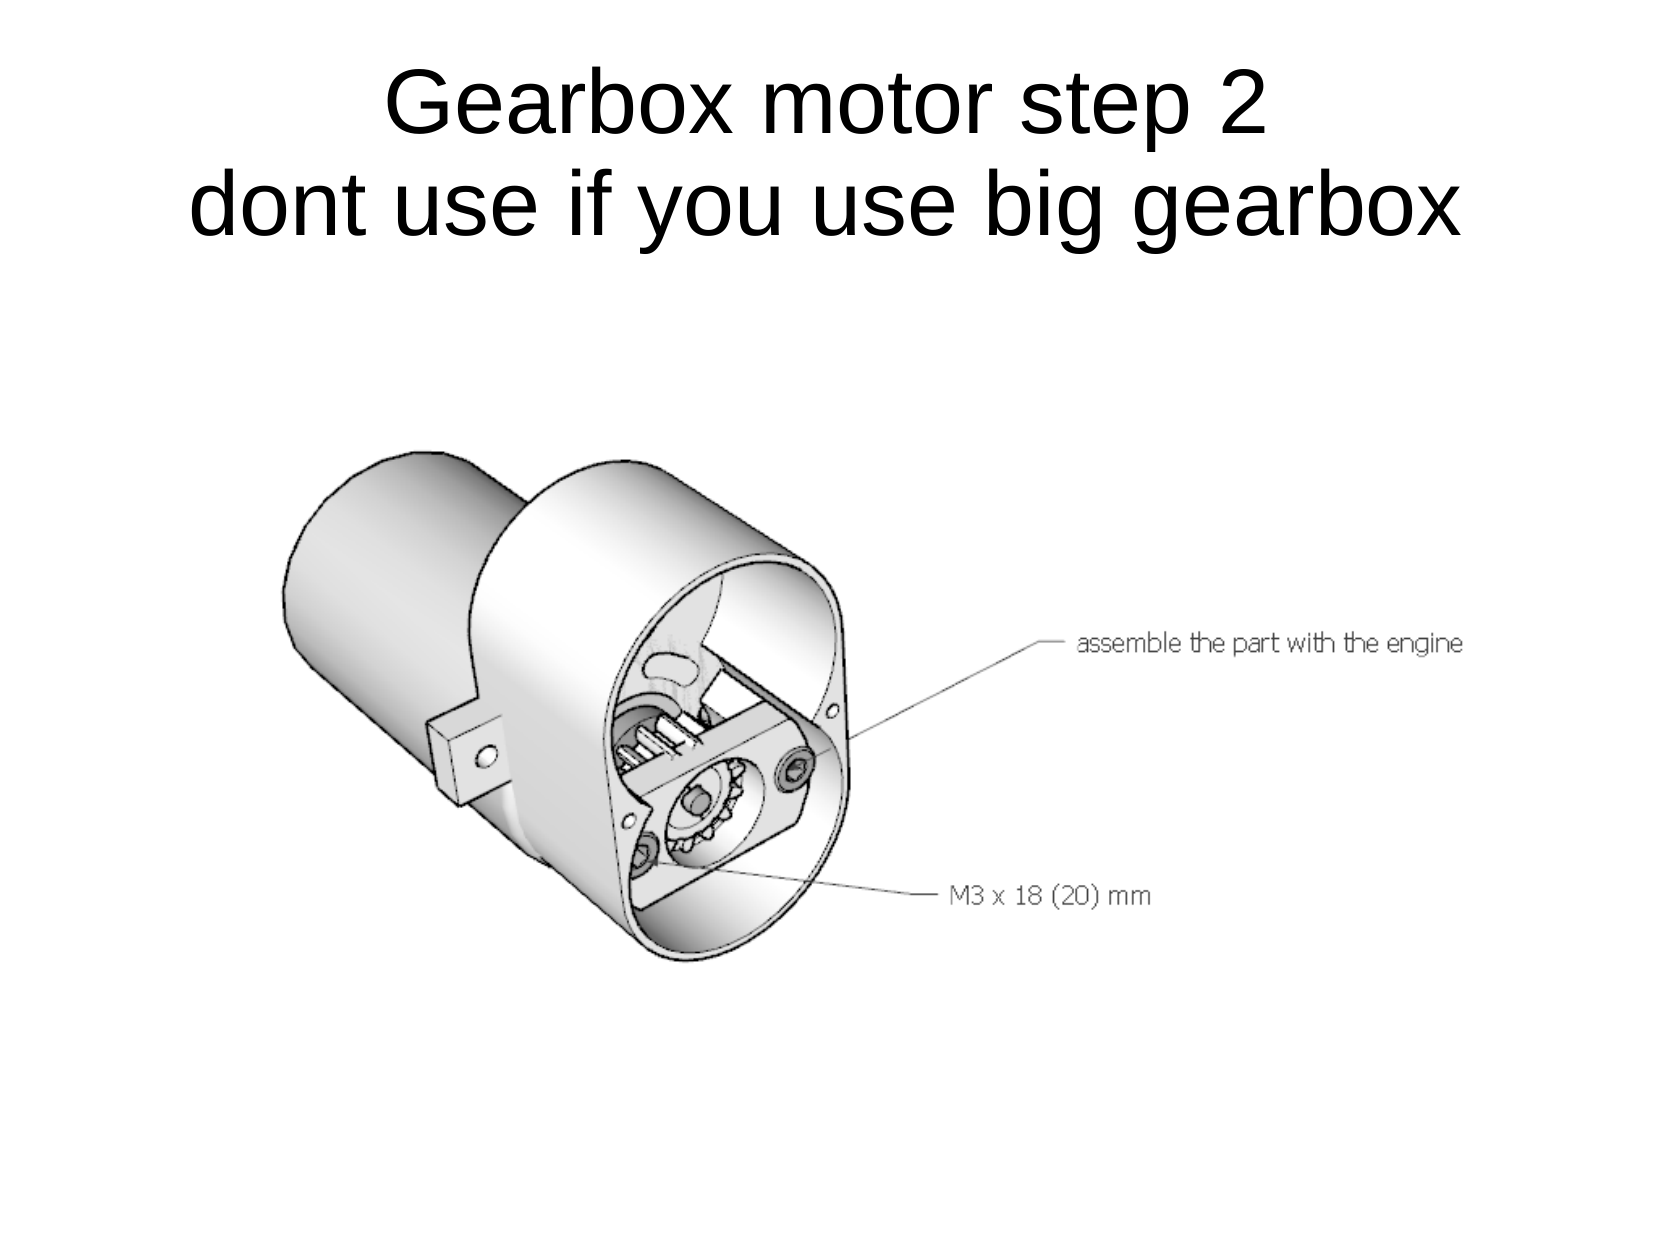

# Gearbox motor step 2 dont use if you use big gearbox